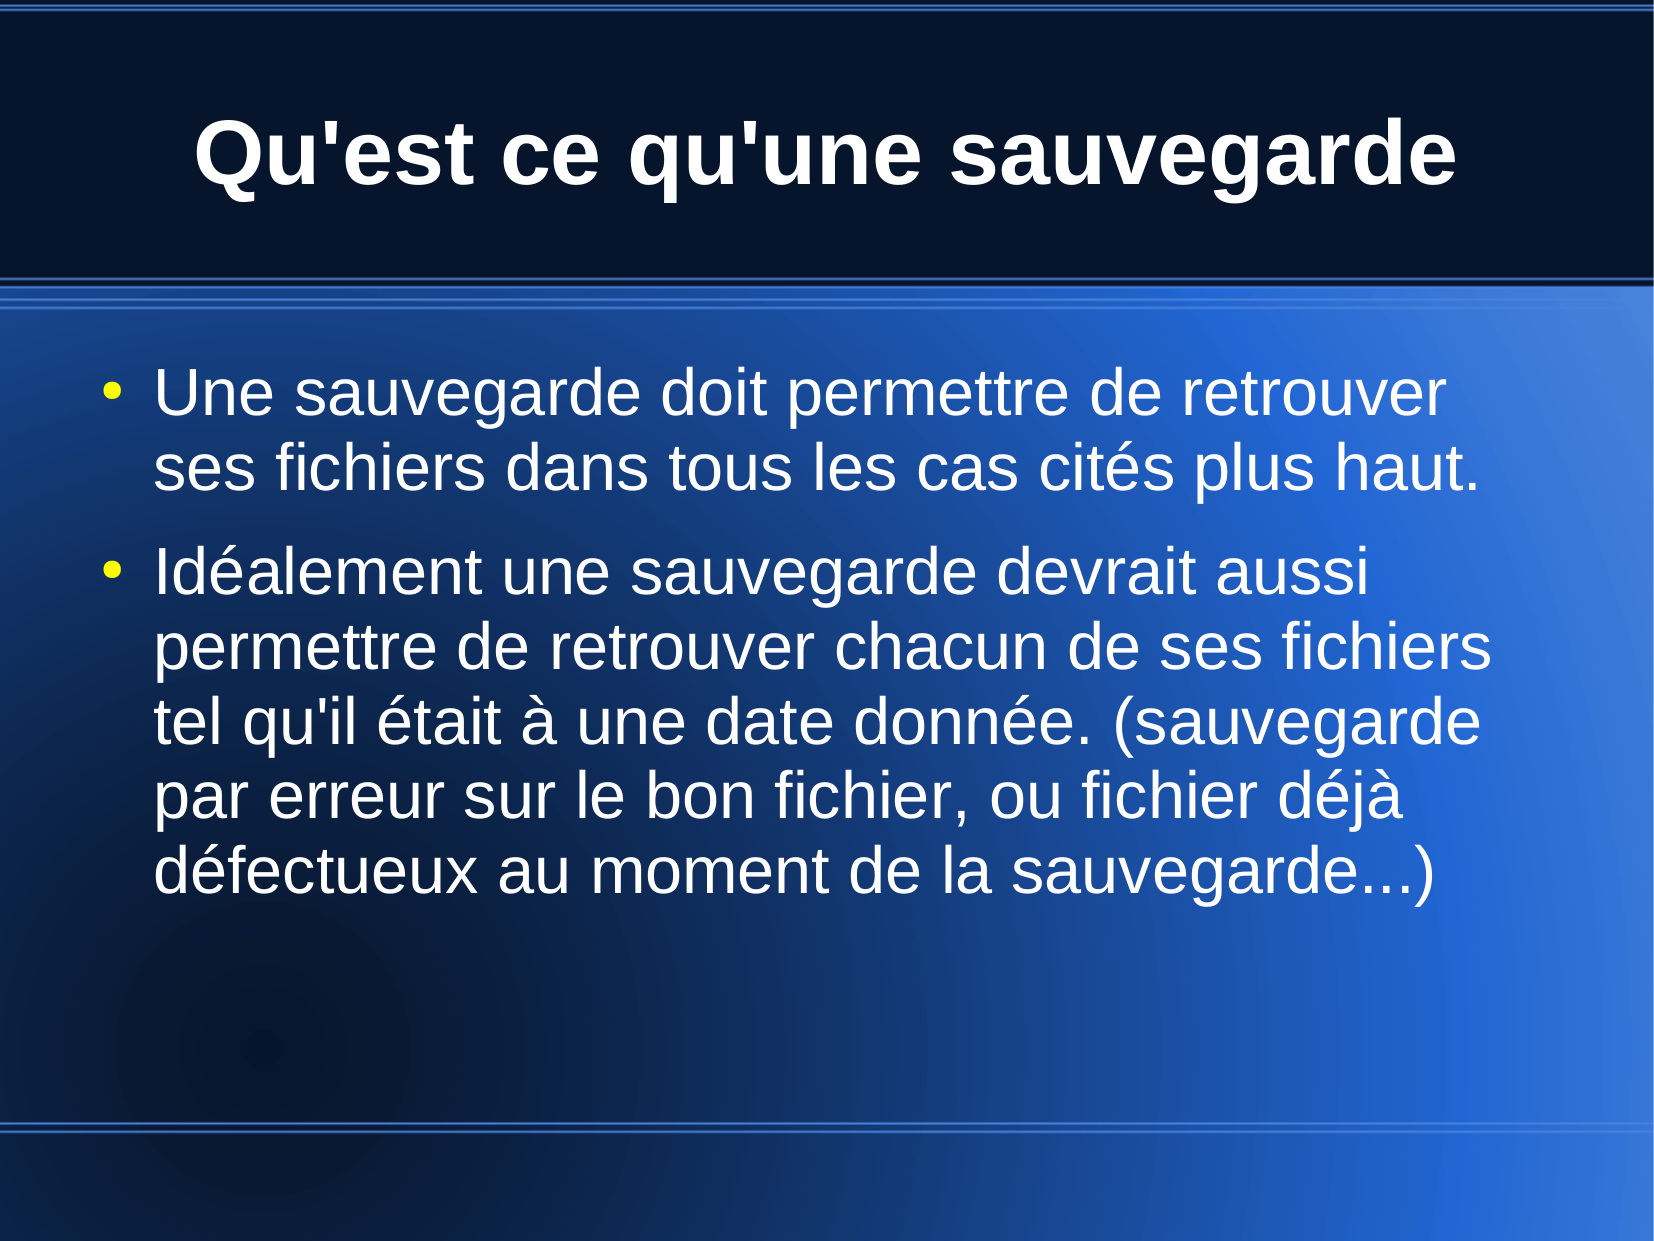

# Qu'est ce qu'une sauvegarde
Une sauvegarde doit permettre de retrouver ses fichiers dans tous les cas cités plus haut.
Idéalement une sauvegarde devrait aussi permettre de retrouver chacun de ses fichiers tel qu'il était à une date donnée. (sauvegarde par erreur sur le bon fichier, ou fichier déjà défectueux au moment de la sauvegarde...)